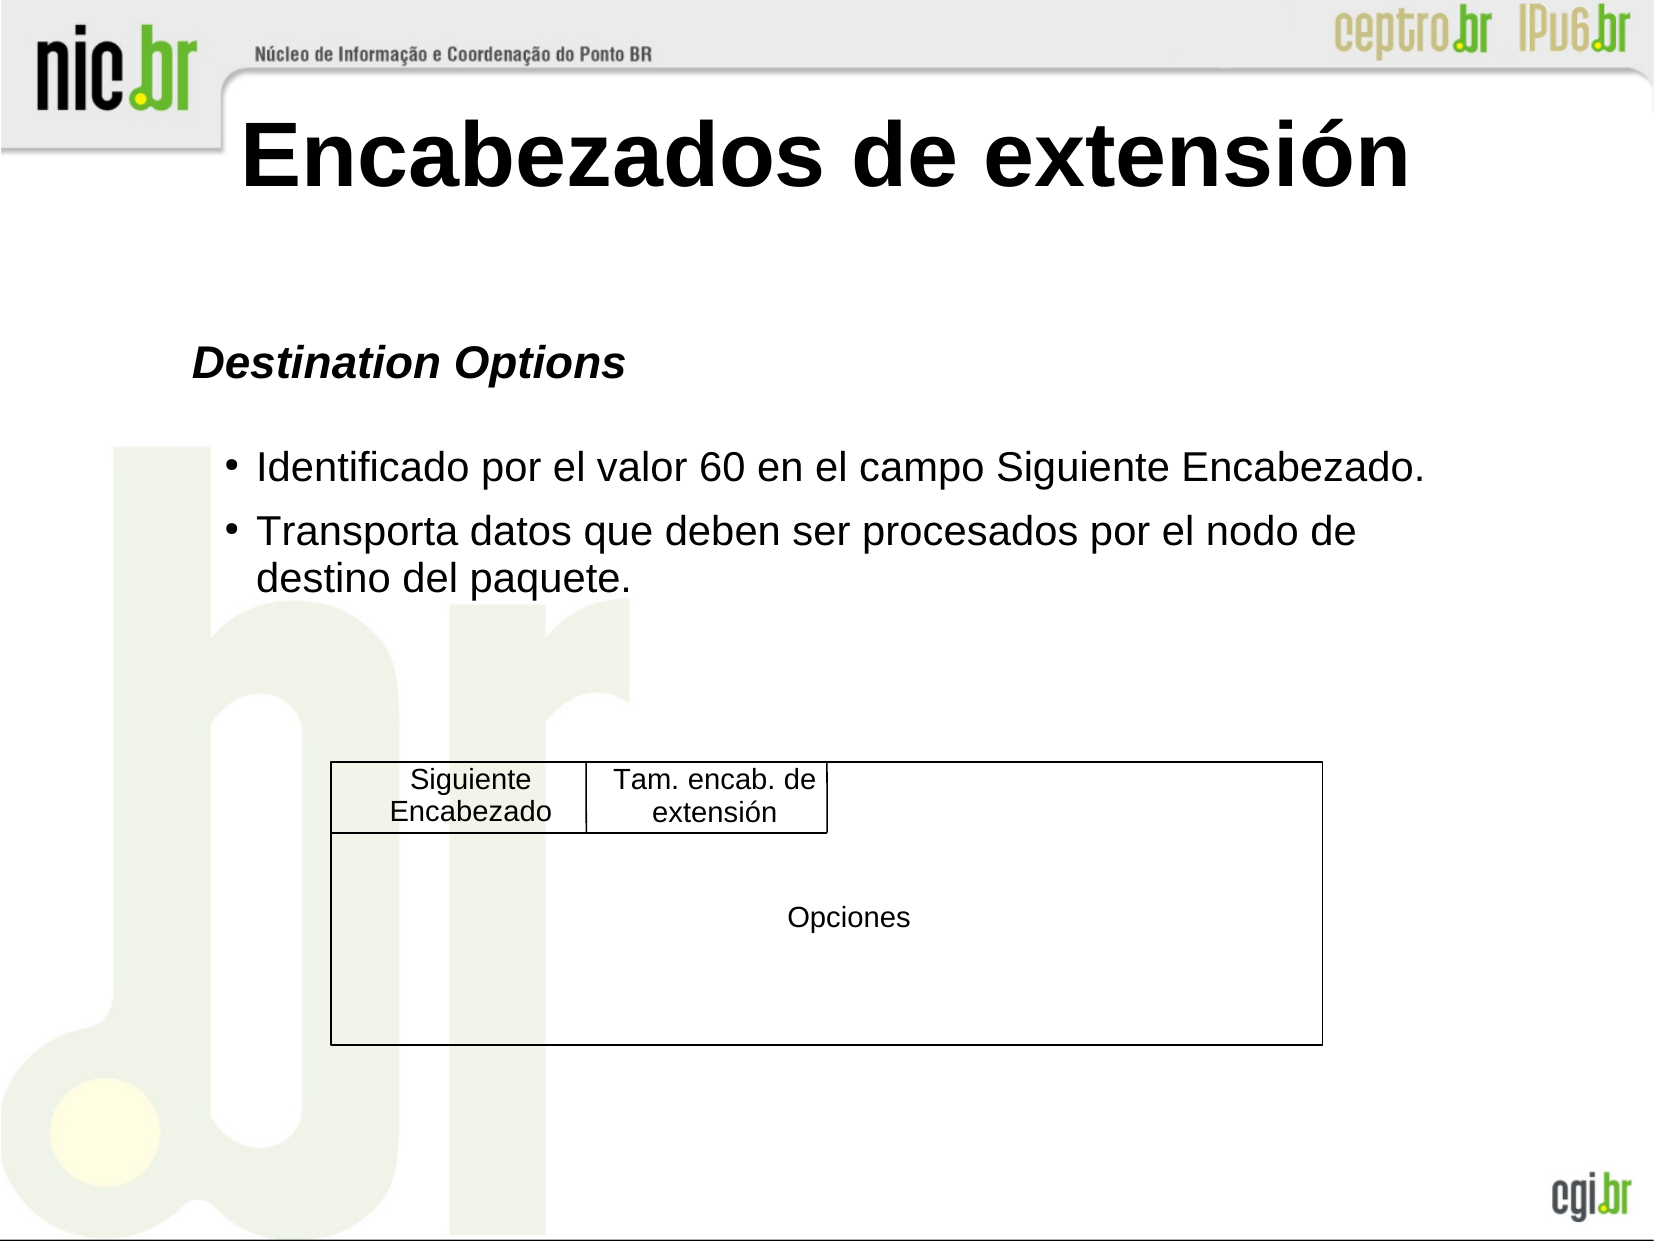

Encabezados de extensión
Destination Options
Identificado por el valor 60 en el campo Siguiente Encabezado.
Transporta datos que deben ser procesados por el nodo de destino del paquete.
Siguiente
Encabezado
Tam. encab. de
extensión
 Opciones